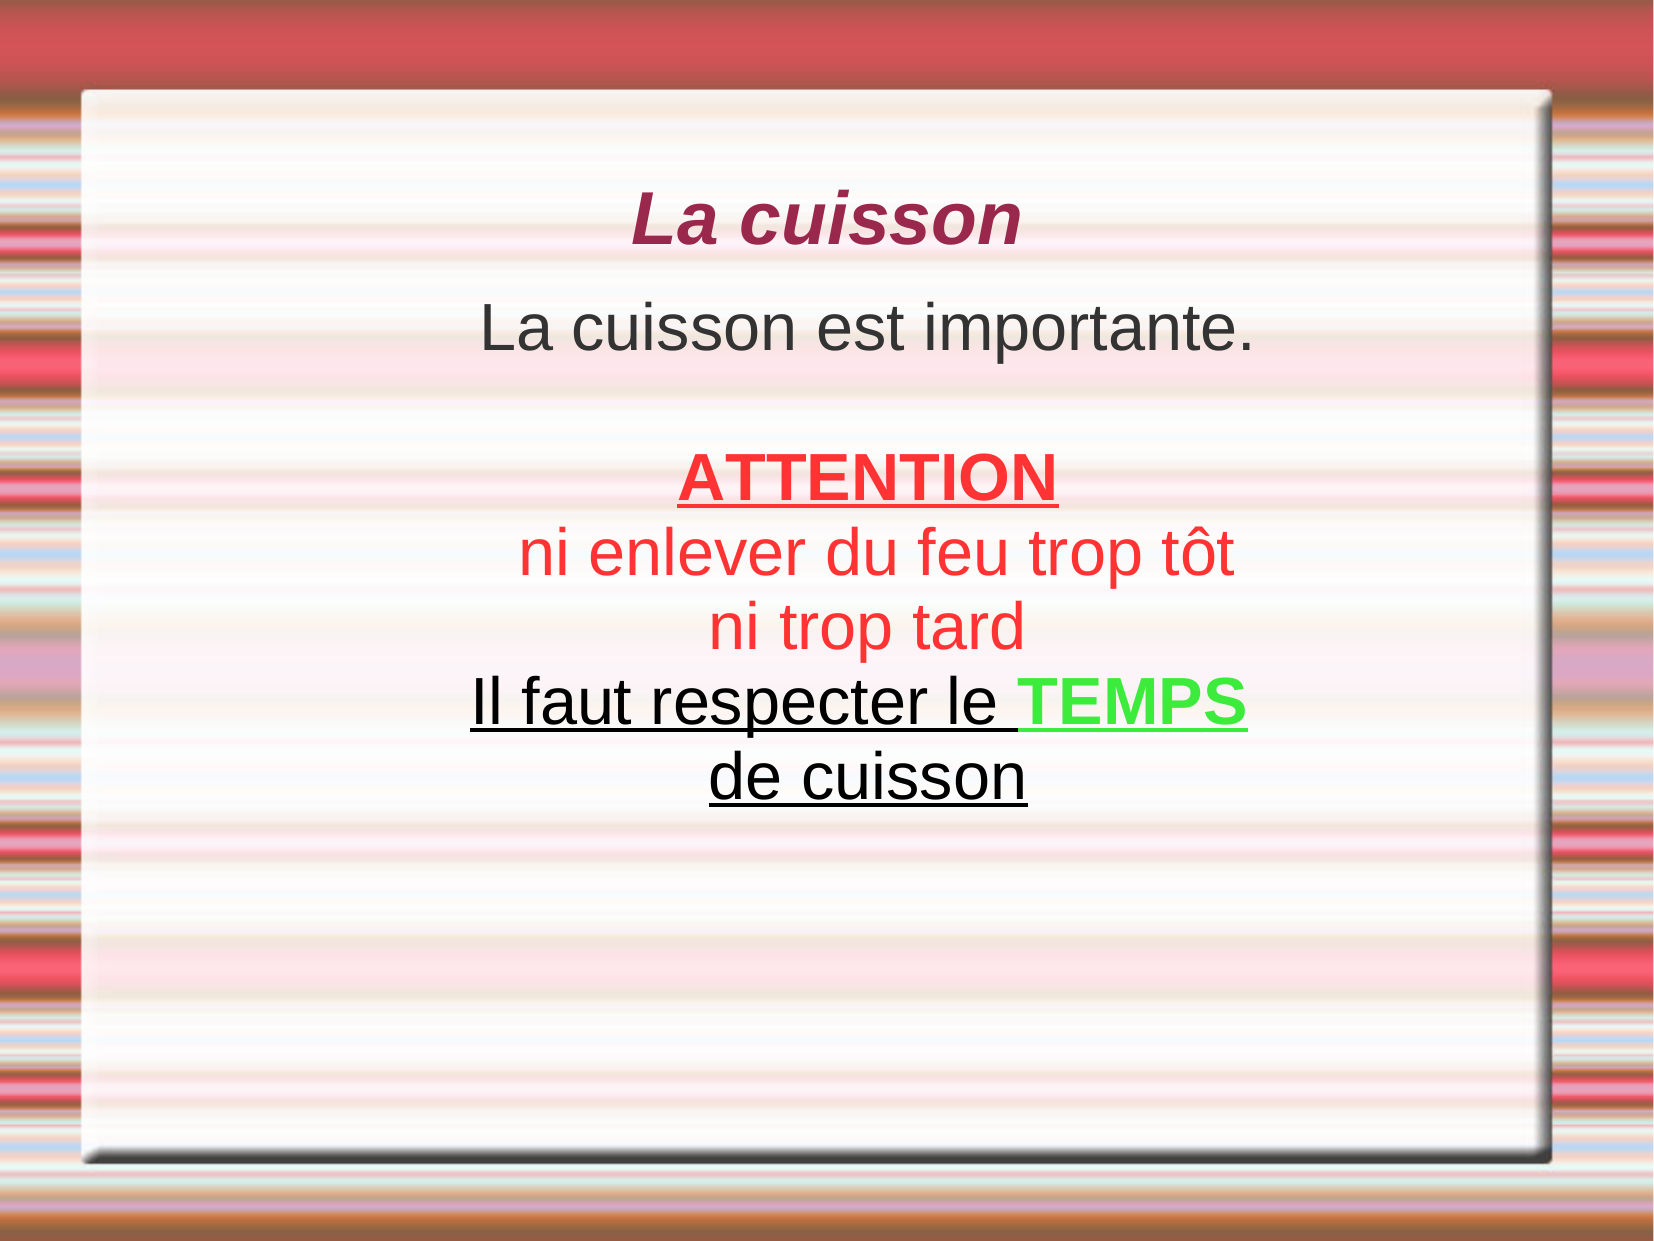

# La cuisson
La cuisson est importante.
ATTENTION
 ni enlever du feu trop tôt
ni trop tard
Il faut respecter le TEMPS
de cuisson